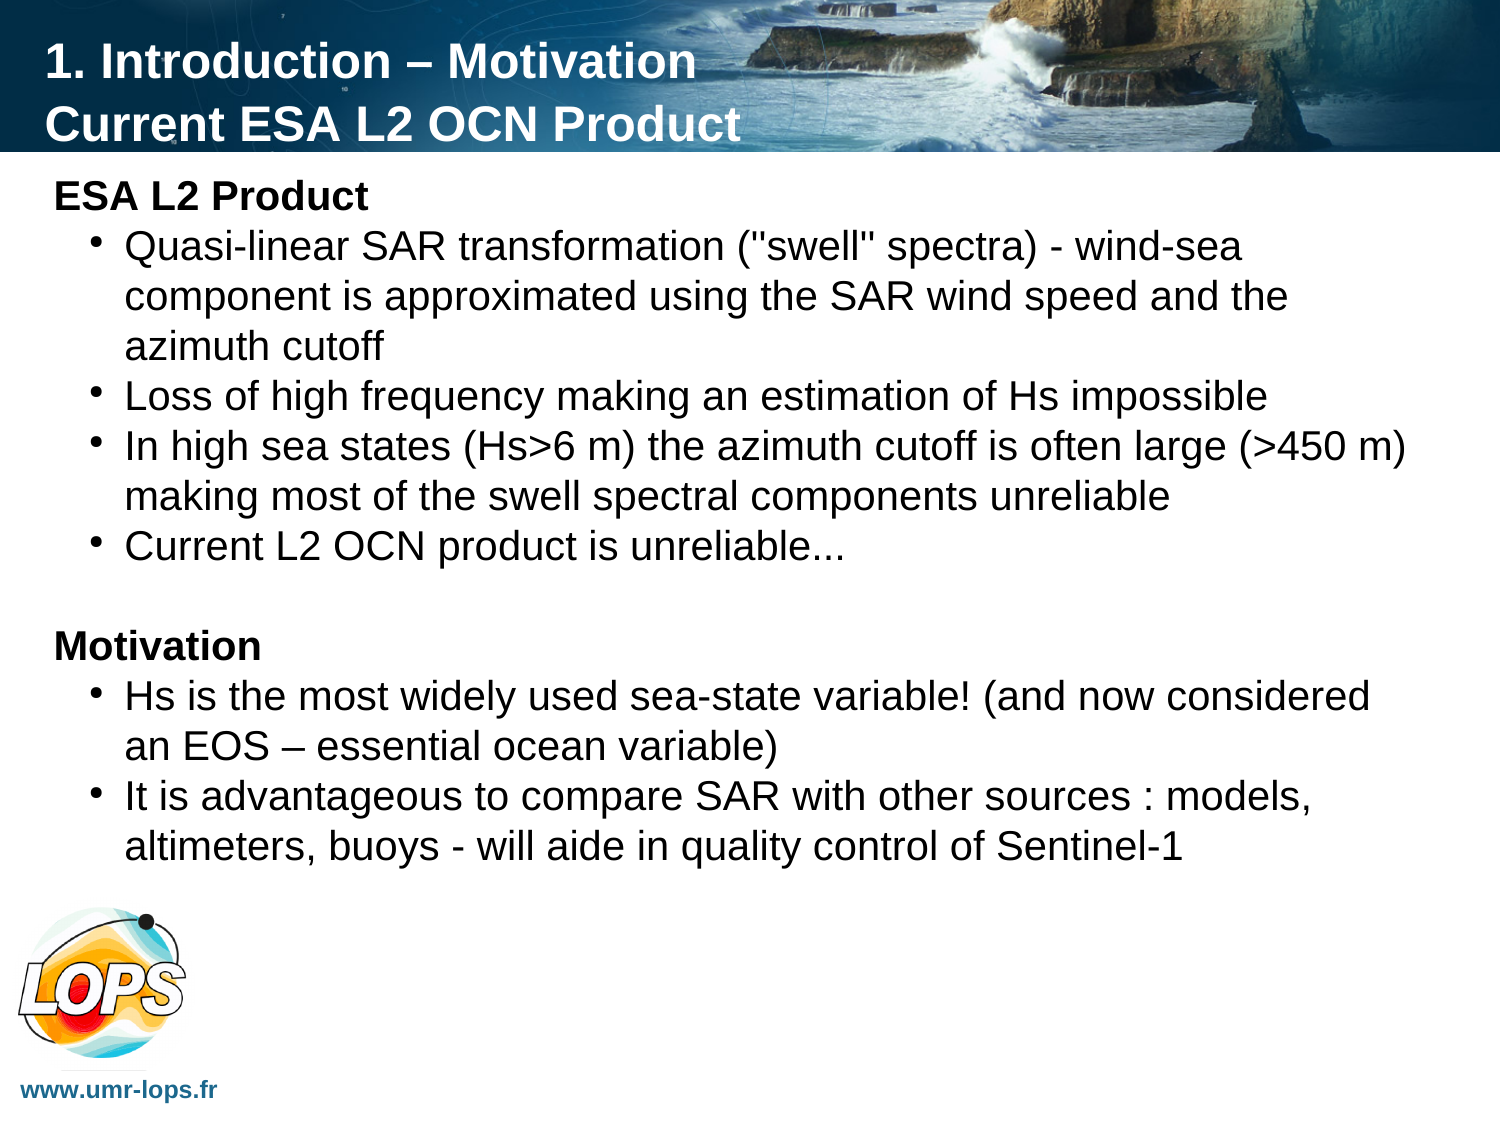

1. Introduction – Motivation Current ESA L2 OCN Product
ESA L2 Product
Quasi-linear SAR transformation (''swell'' spectra) - wind-sea component is approximated using the SAR wind speed and the azimuth cutoff
Loss of high frequency making an estimation of Hs impossible
In high sea states (Hs>6 m) the azimuth cutoff is often large (>450 m) making most of the swell spectral components unreliable
Current L2 OCN product is unreliable...
Motivation
Hs is the most widely used sea-state variable! (and now considered an EOS – essential ocean variable)
It is advantageous to compare SAR with other sources : models, altimeters, buoys - will aide in quality control of Sentinel-1